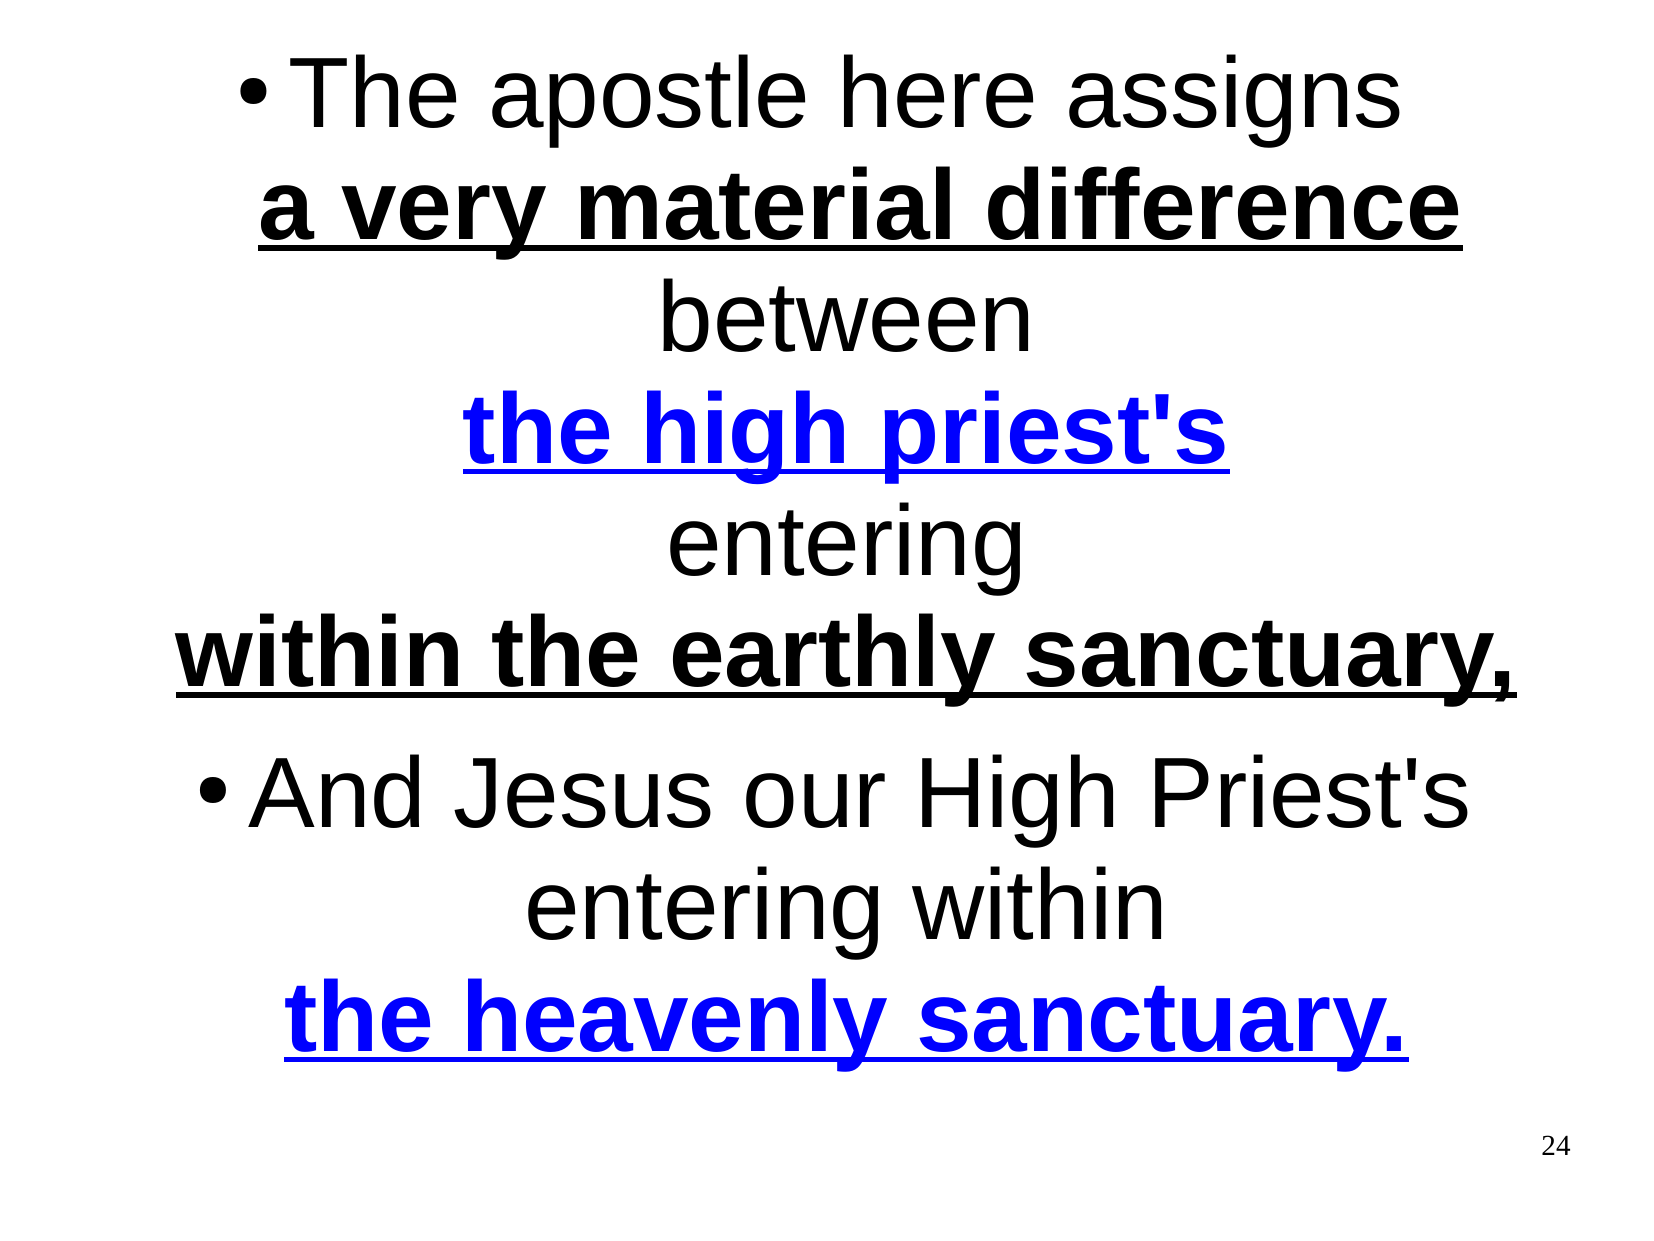

# The apostle here assigns a very material difference between the high priest's entering within the earthly sanctuary,
And Jesus our High Priest's entering within
the heavenly sanctuary.
24